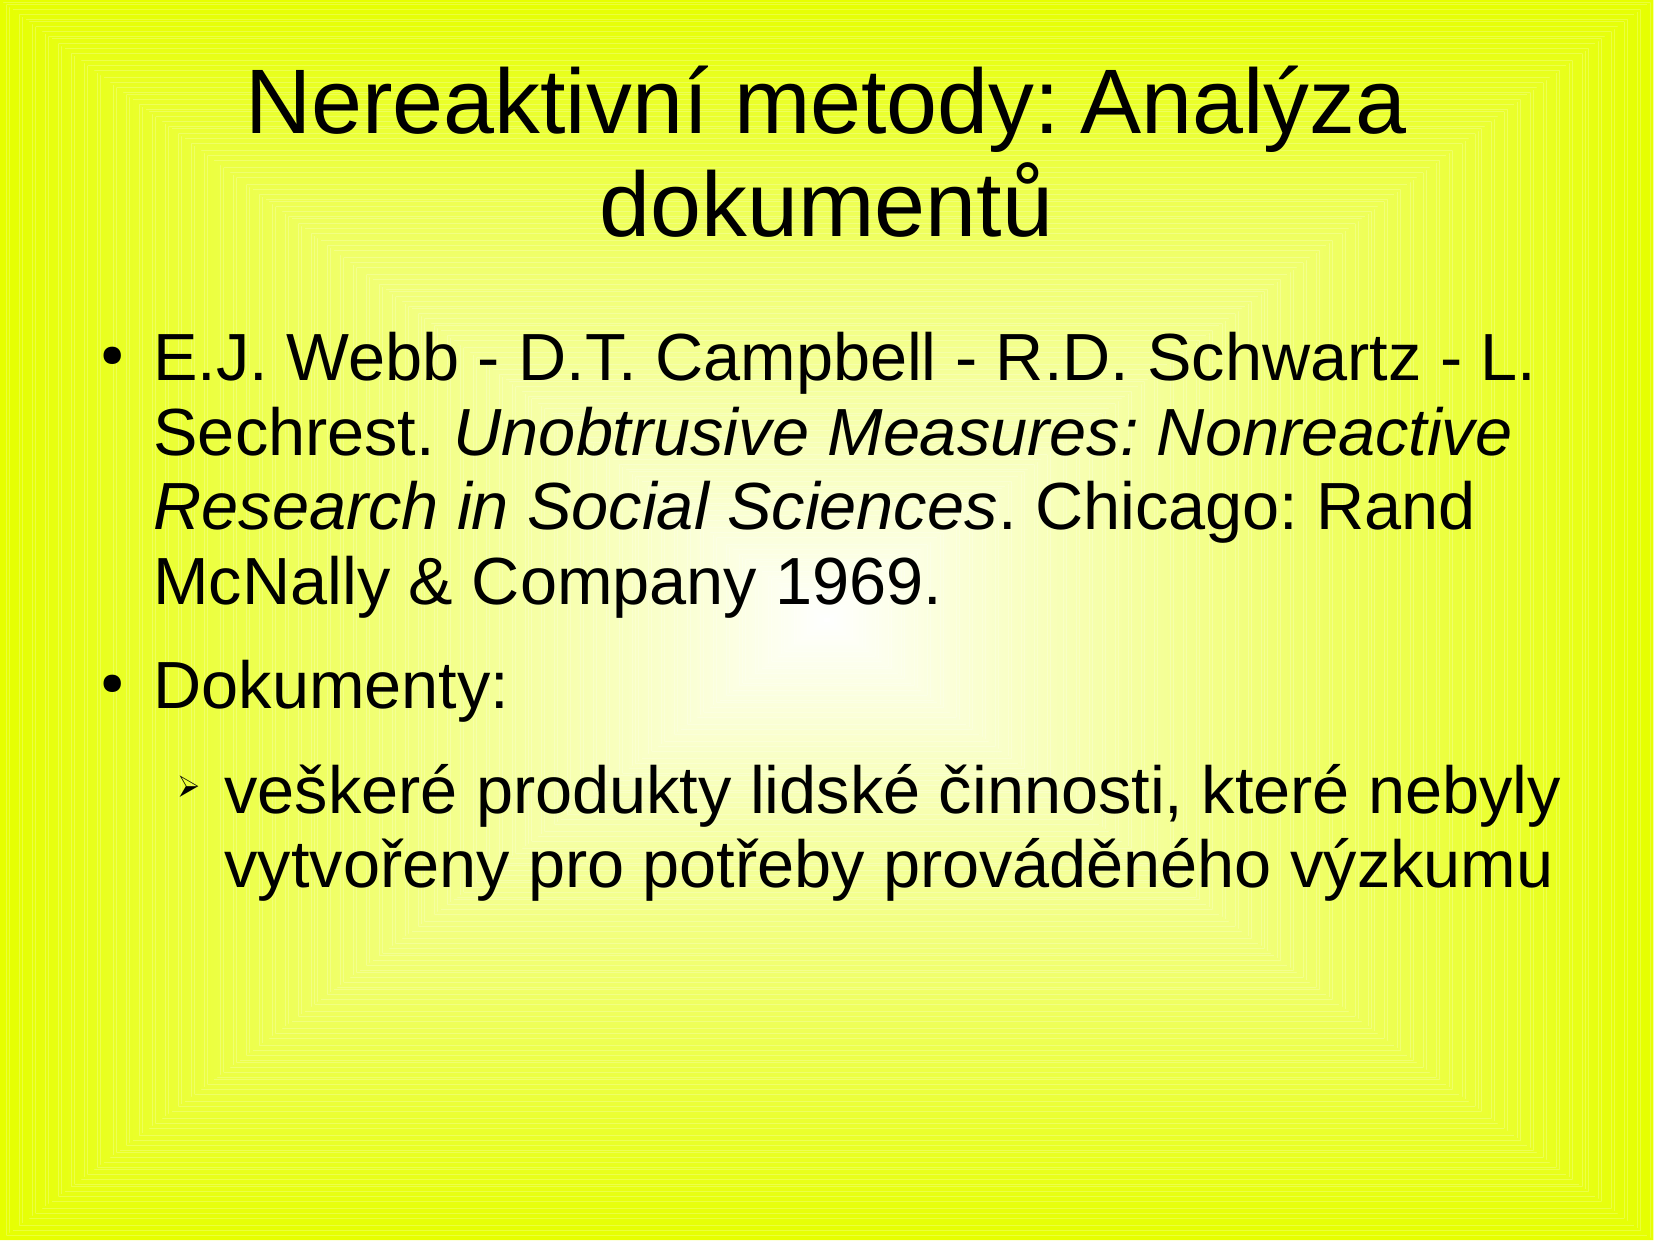

# Nereaktivní metody: Analýza dokumentů
E.J. Webb - D.T. Campbell - R.D. Schwartz - L. Sechrest. Unobtrusive Measures: Nonreactive Research in Social Sciences. Chicago: Rand McNally & Company 1969.
Dokumenty:
veškeré produkty lidské činnosti, které nebyly vytvořeny pro potřeby prováděného výzkumu